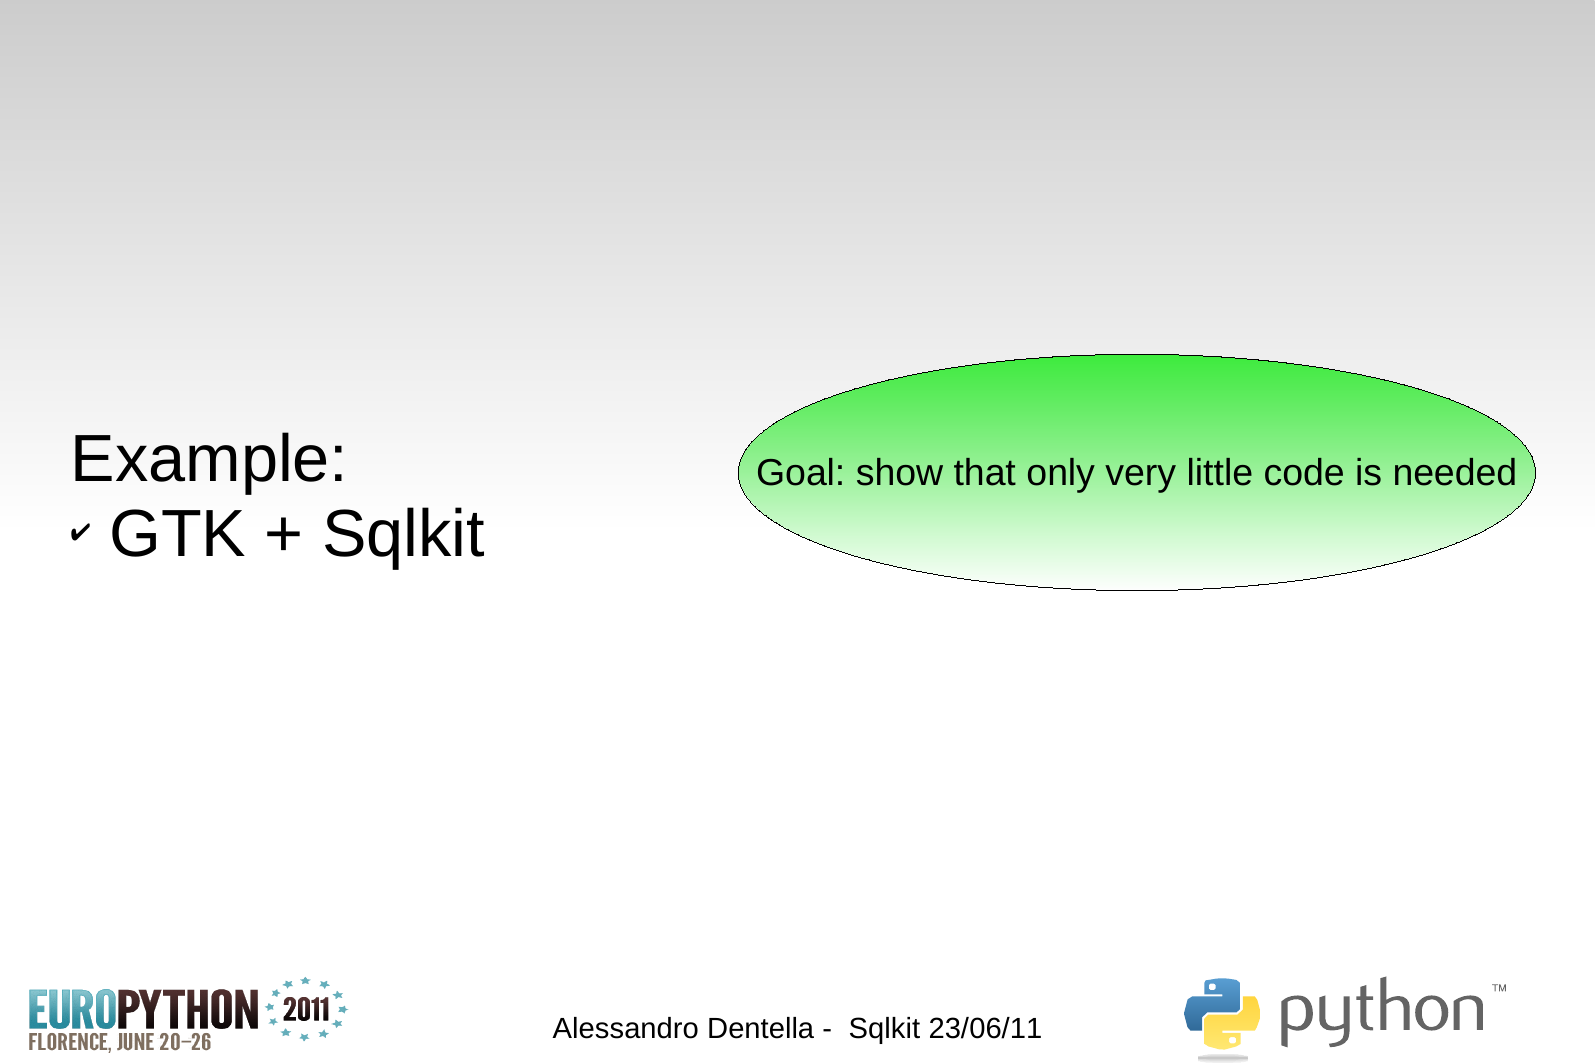

# Example:
 GTK + Sqlkit
Goal: show that only very little code is needed